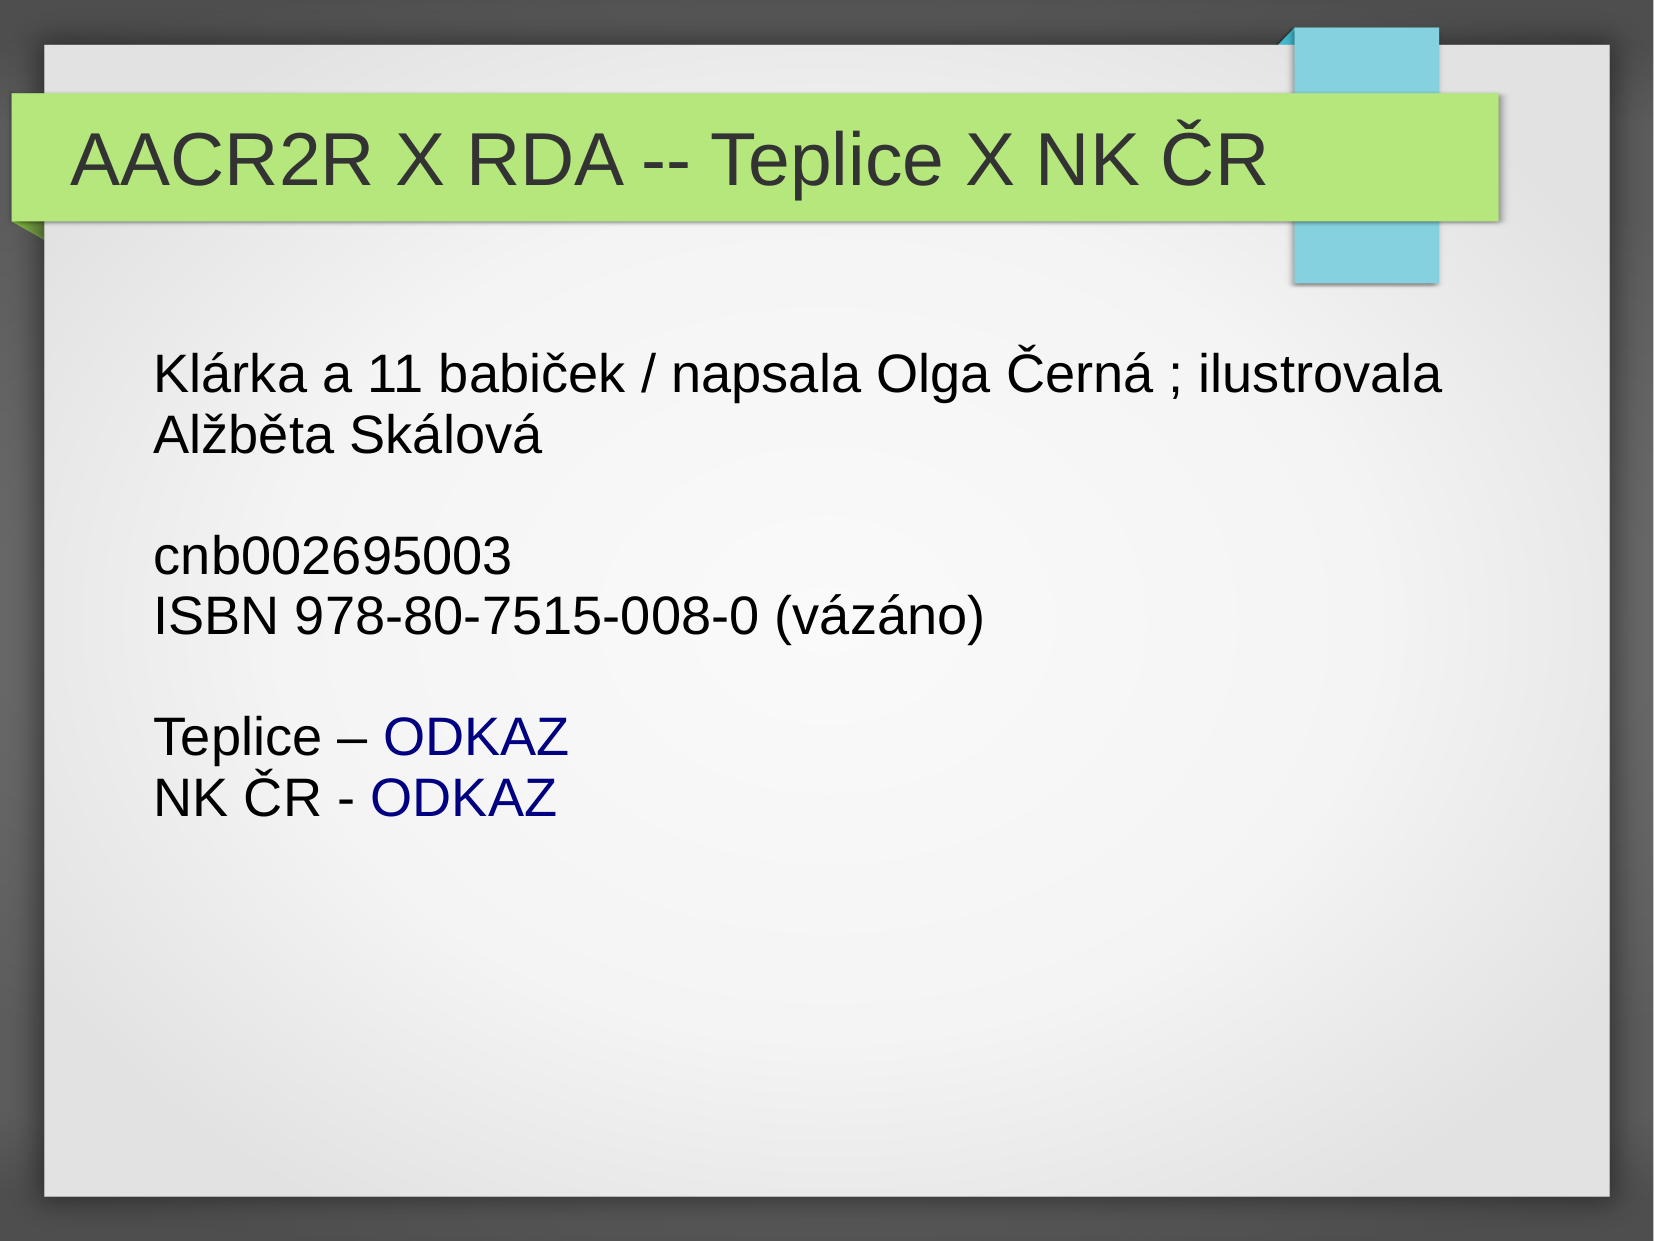

# AACR2R X RDA -- Teplice X NK ČR
Klárka a 11 babiček / napsala Olga Černá ; ilustrovala Alžběta Skálová
cnb002695003
ISBN 978-80-7515-008-0 (vázáno)
Teplice – ODKAZ
NK ČR - ODKAZ